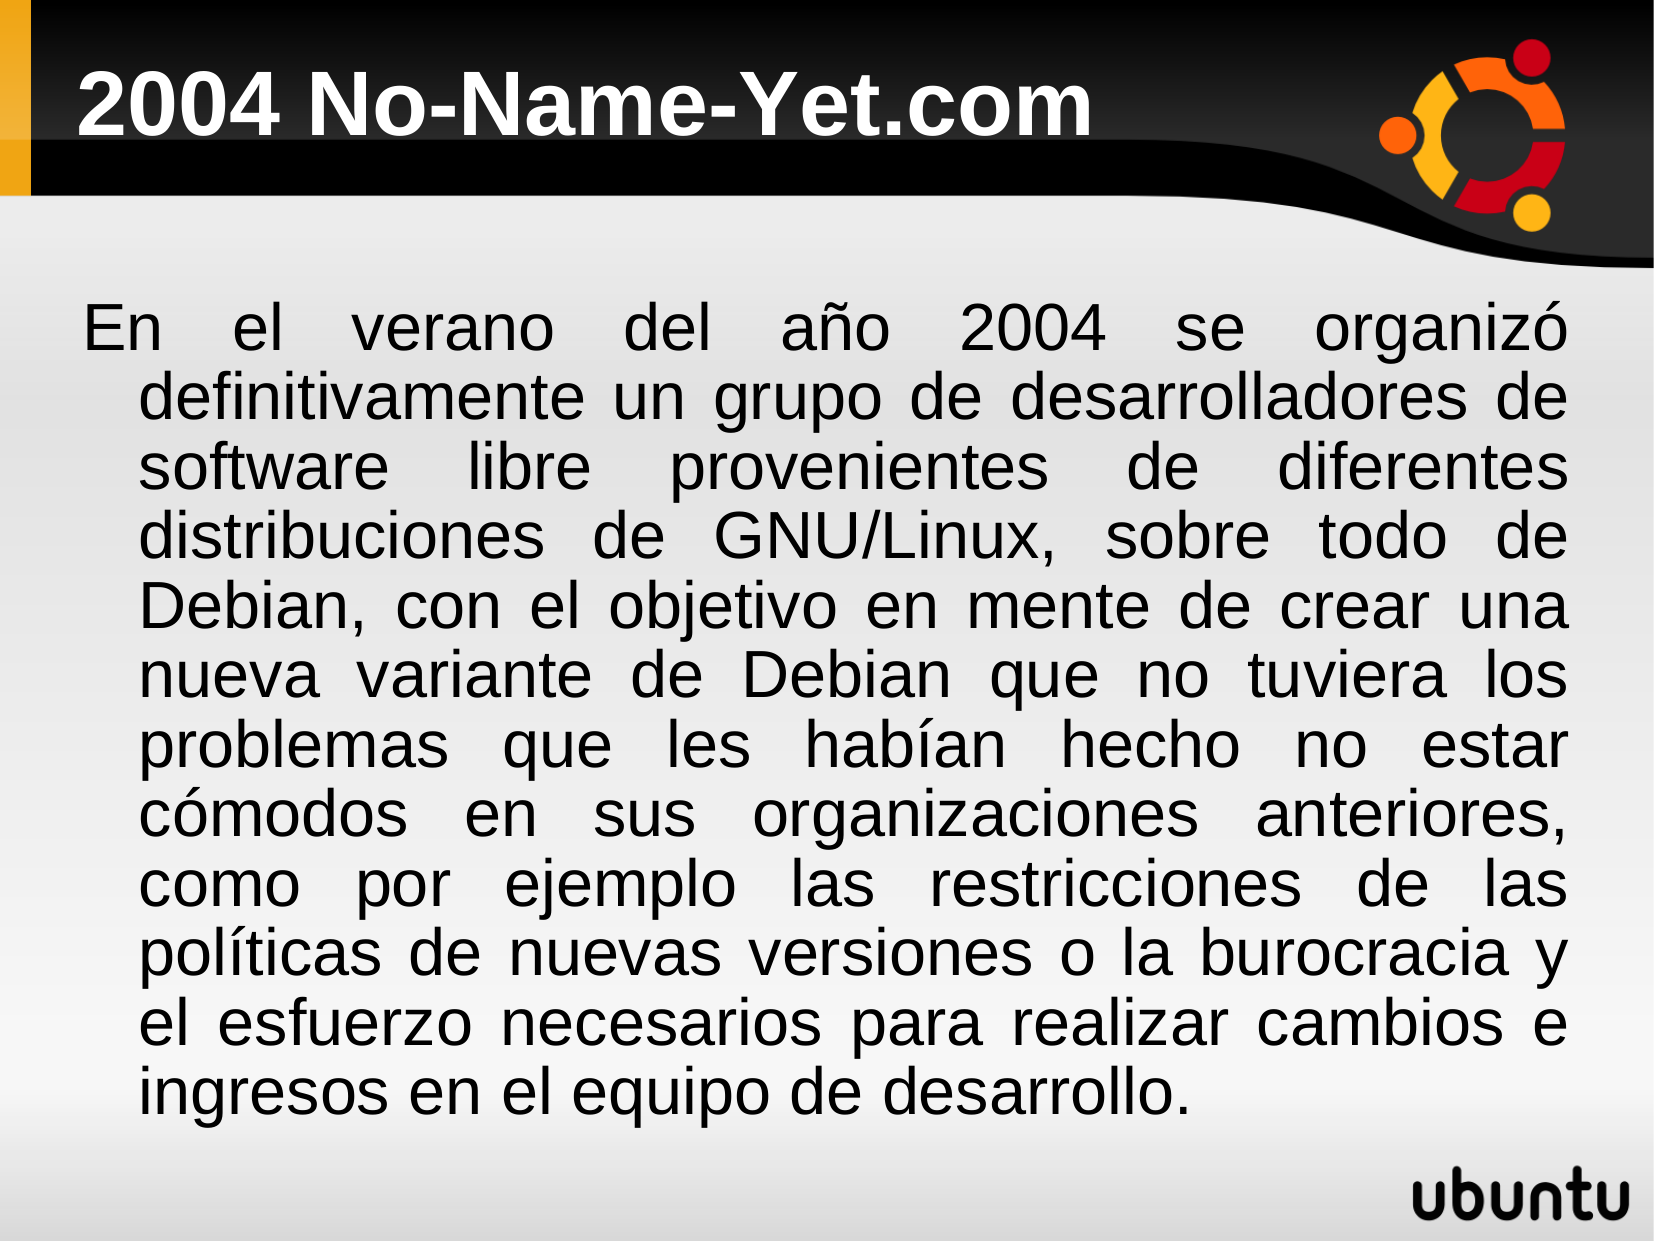

# 2004 No-Name-Yet.com
En el verano del año 2004 se organizó definitivamente un grupo de desarrolladores de software libre provenientes de diferentes distribuciones de GNU/Linux, sobre todo de Debian, con el objetivo en mente de crear una nueva variante de Debian que no tuviera los problemas que les habían hecho no estar cómodos en sus organizaciones anteriores, como por ejemplo las restricciones de las políticas de nuevas versiones o la burocracia y el esfuerzo necesarios para realizar cambios e ingresos en el equipo de desarrollo.